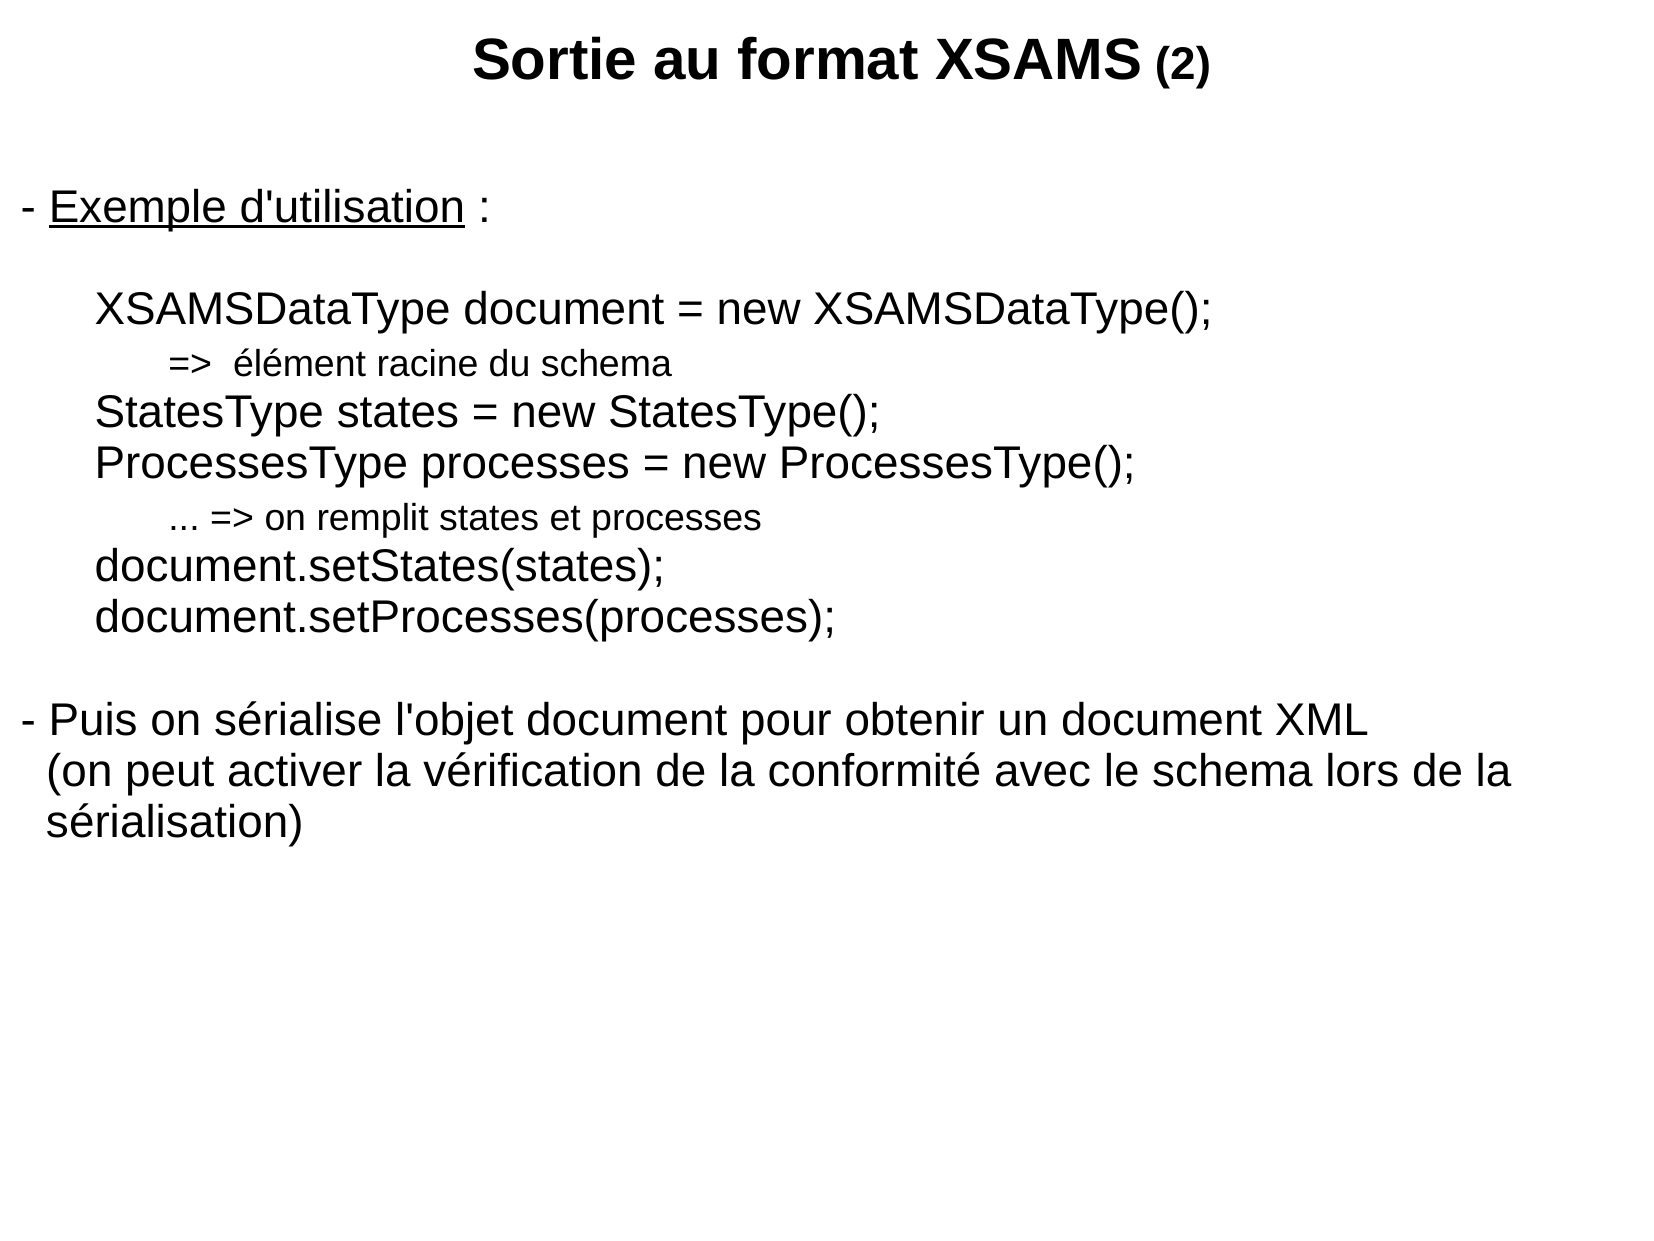

Sortie au format XSAMS (2)
- Exemple d'utilisation :
	XSAMSDataType document = new XSAMSDataType();
		=> élément racine du schema
	StatesType states = new StatesType();
 	ProcessesType processes = new ProcessesType();
		... => on remplit states et processes
	document.setStates(states);
	document.setProcesses(processes);
- Puis on sérialise l'objet document pour obtenir un document XML
 (on peut activer la vérification de la conformité avec le schema lors de la sérialisation)